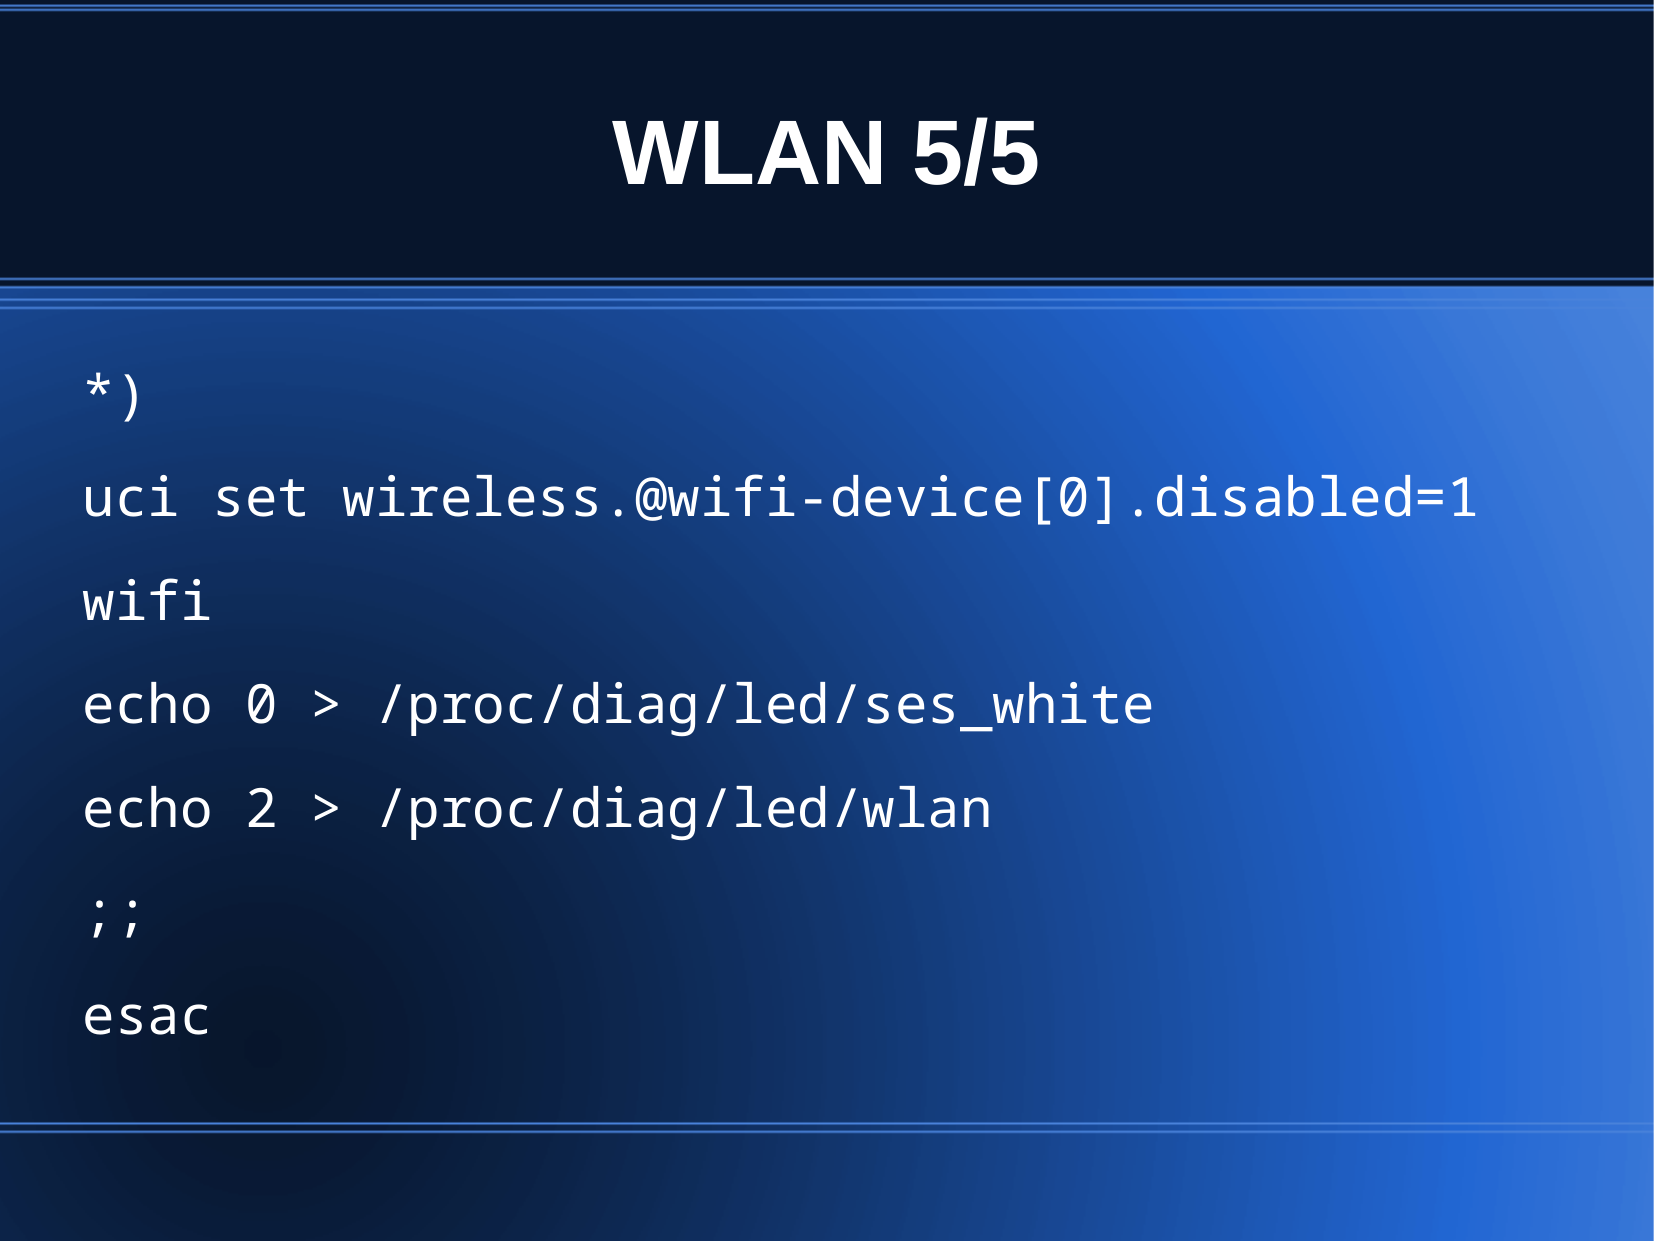

# WLAN 5/5
*)
uci set wireless.@wifi-device[0].disabled=1
wifi
echo 0 > /proc/diag/led/ses_white
echo 2 > /proc/diag/led/wlan
;;
esac